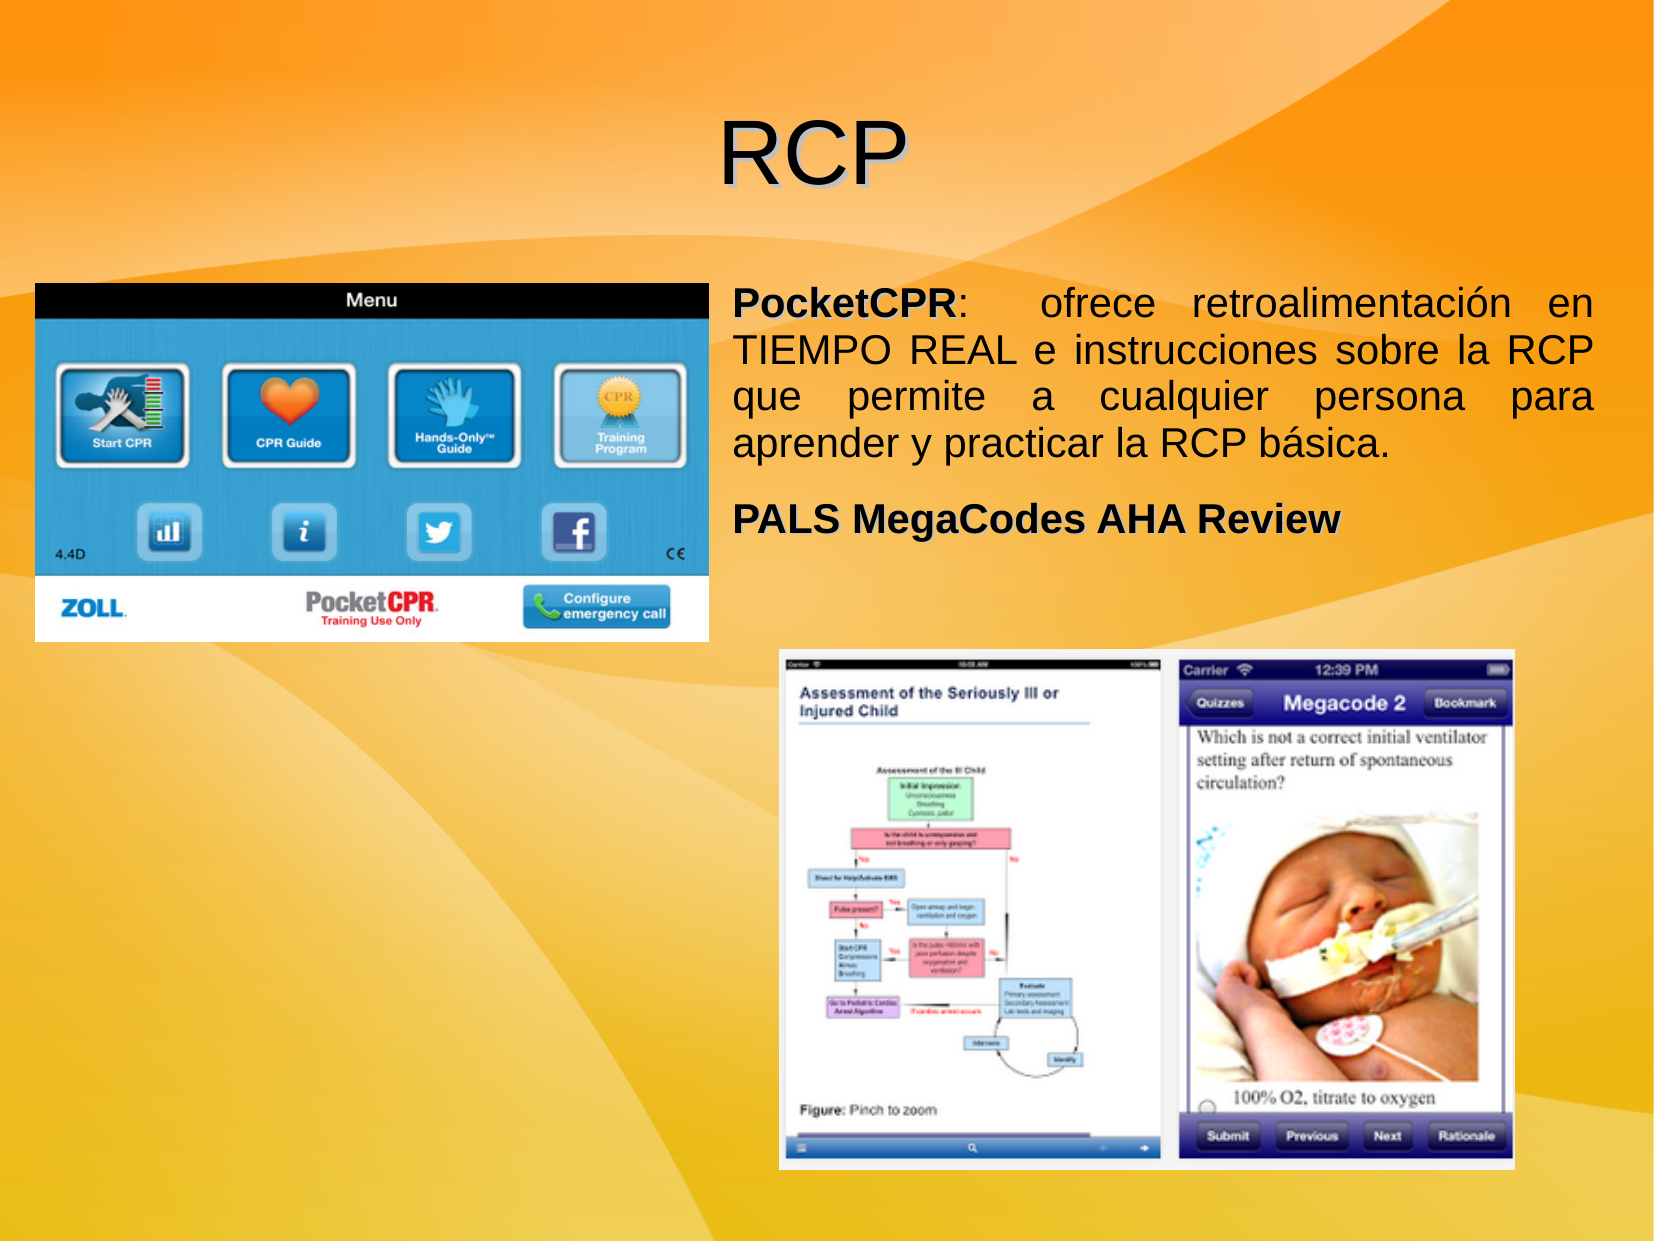

# RCP
PocketCPR: ofrece retroalimentación en TIEMPO REAL e instrucciones sobre la RCP que permite a cualquier persona para aprender y practicar la RCP básica.
PALS MegaCodes AHA Review